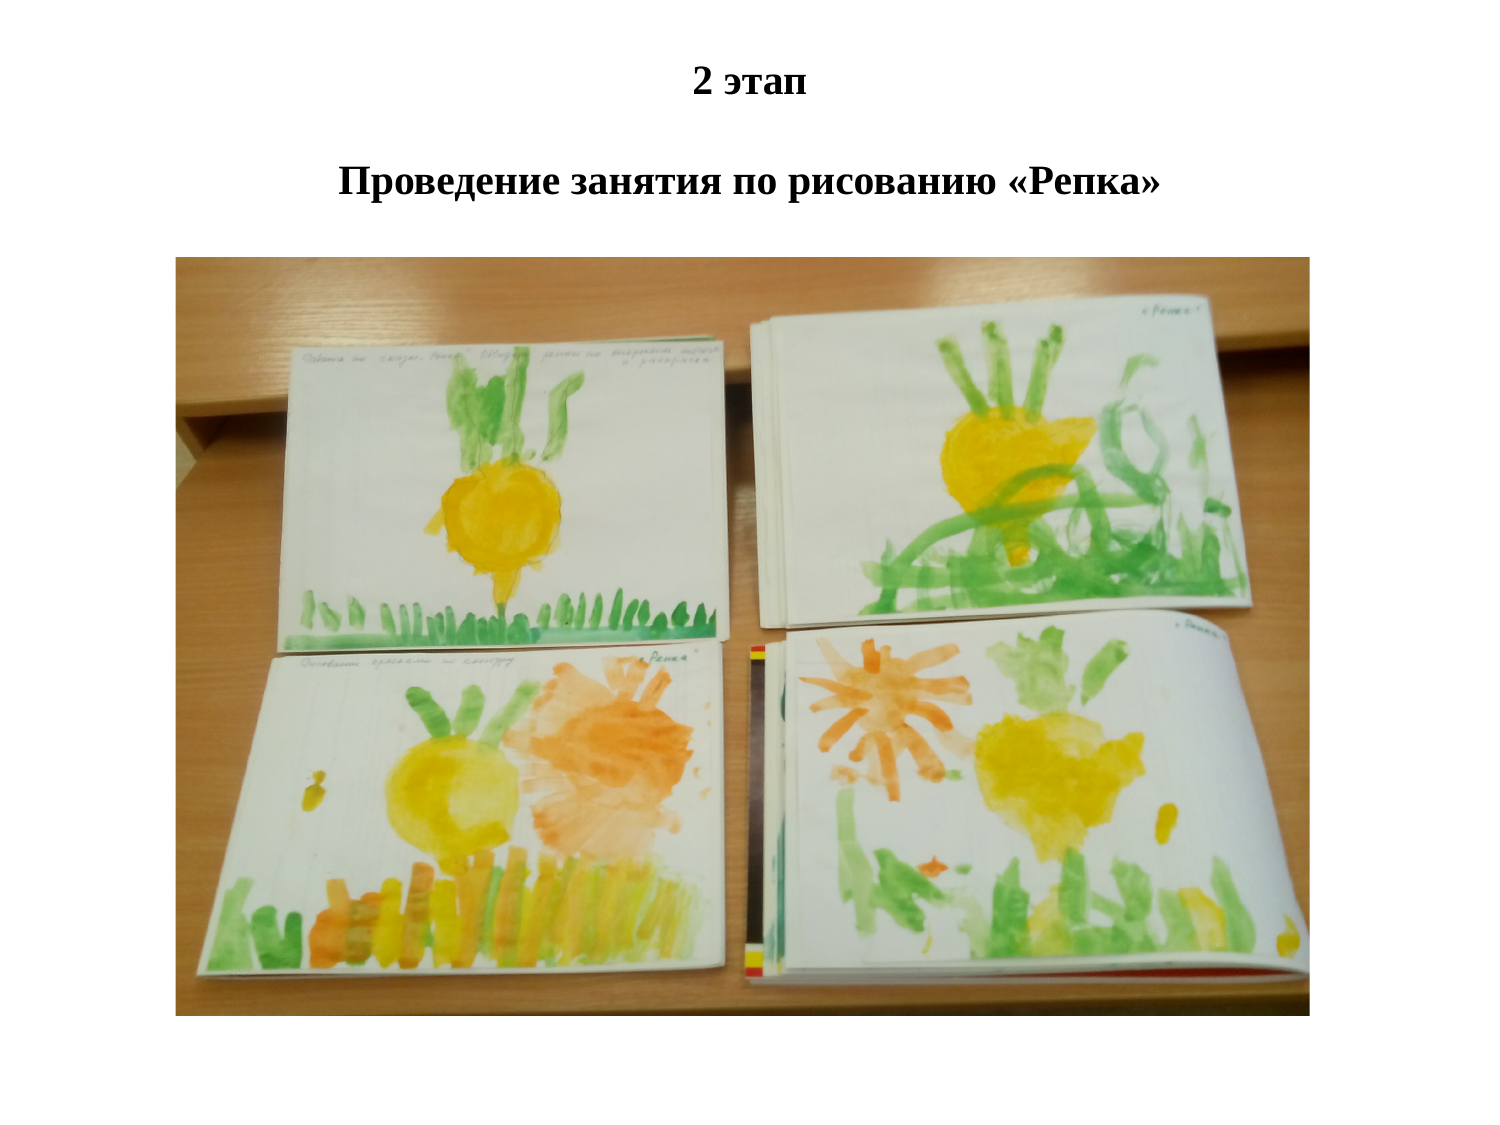

# 2 этап Проведение занятия по рисованию «Репка»